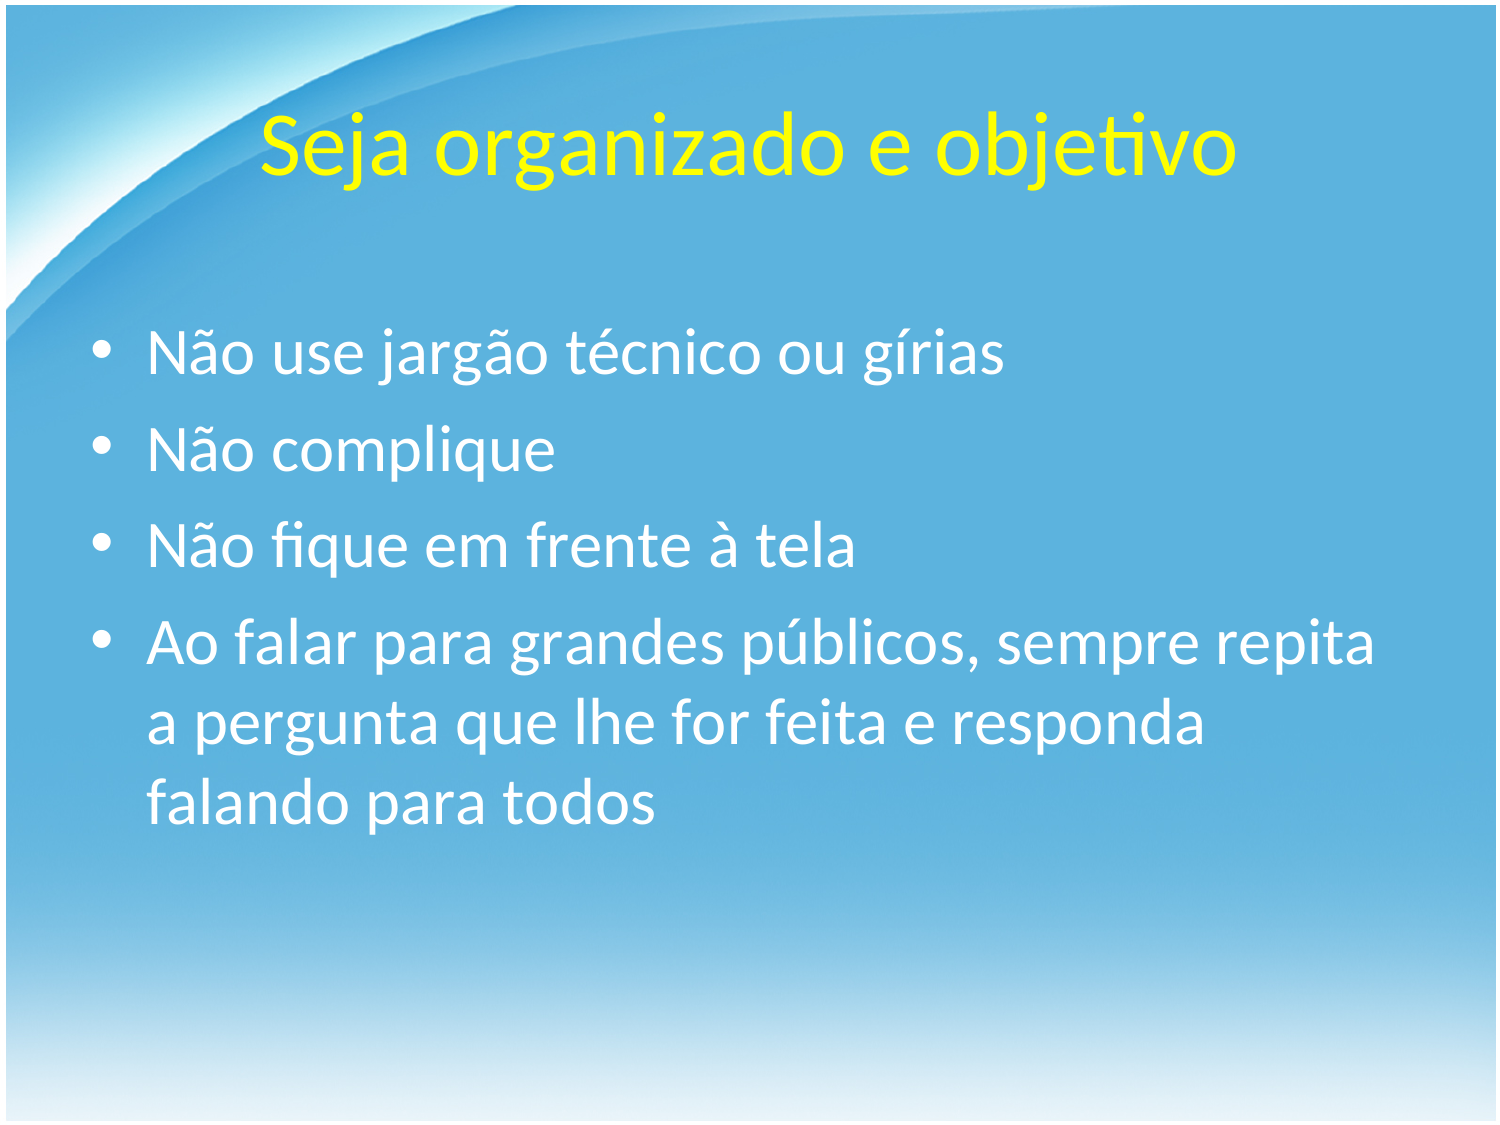

# Seja organizado e objetivo
Não use jargão técnico ou gírias
Não complique
Não fique em frente à tela
Ao falar para grandes públicos, sempre repita a pergunta que lhe for feita e responda falando para todos